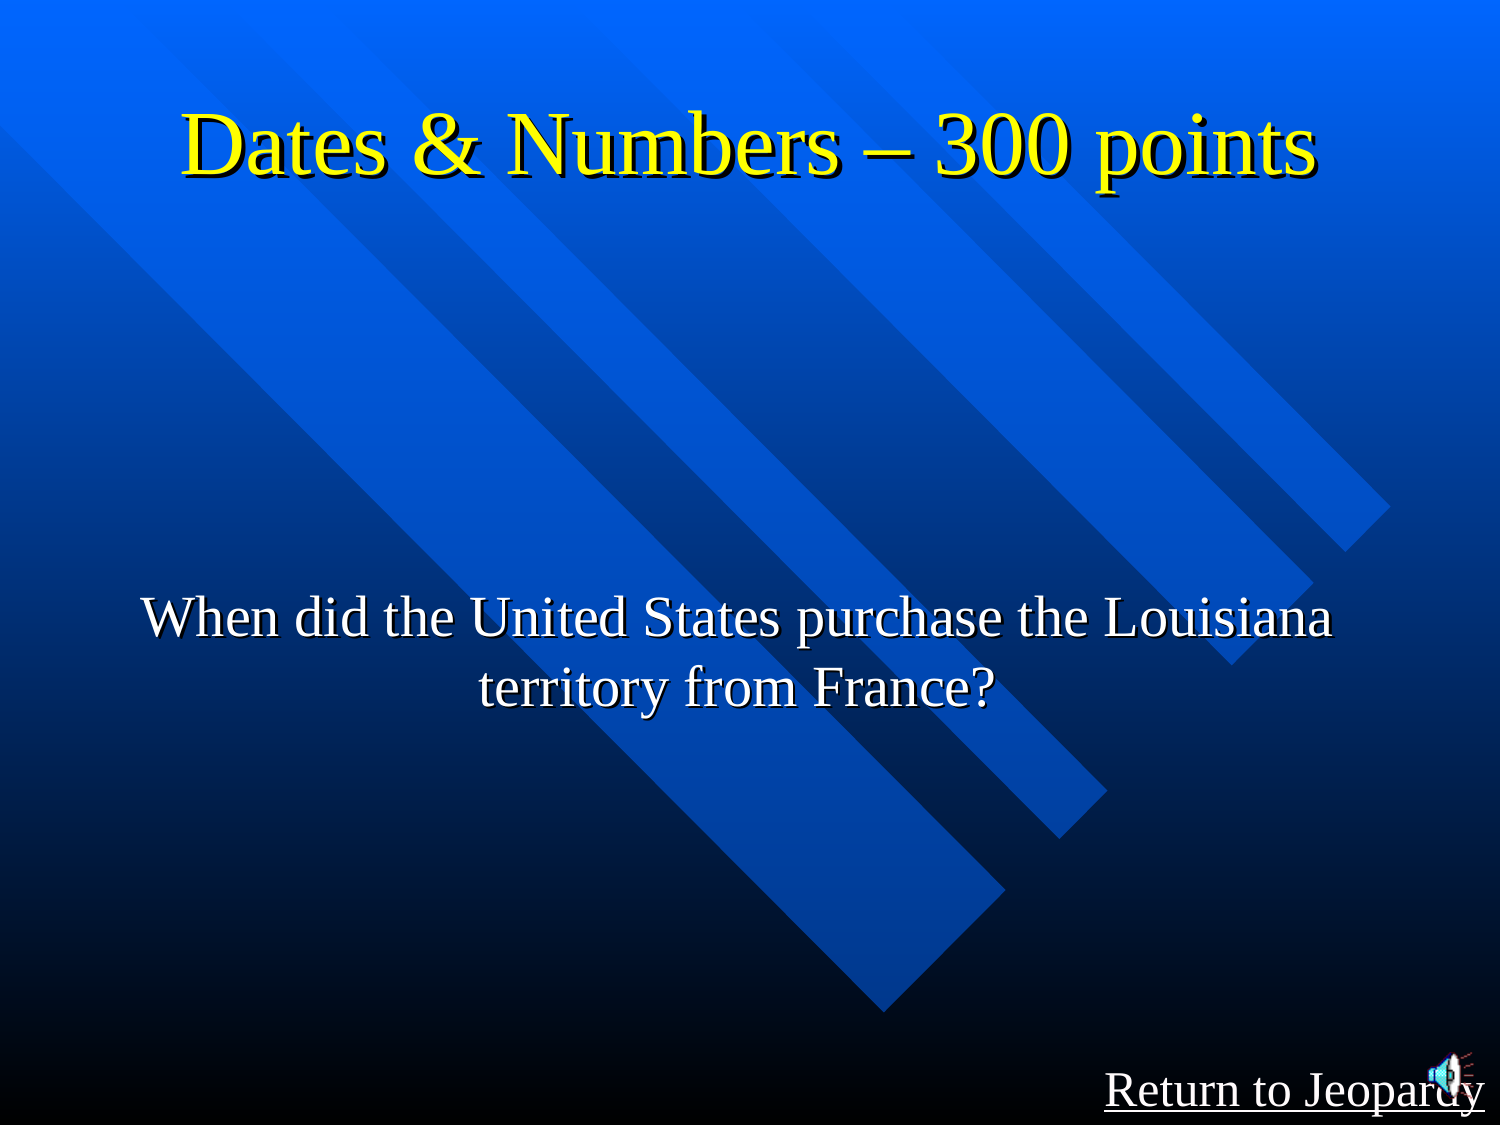

# Dates & Numbers – 300 points
| When did the United States purchase the Louisiana territory from France? |
| --- |
Return to Jeopardy